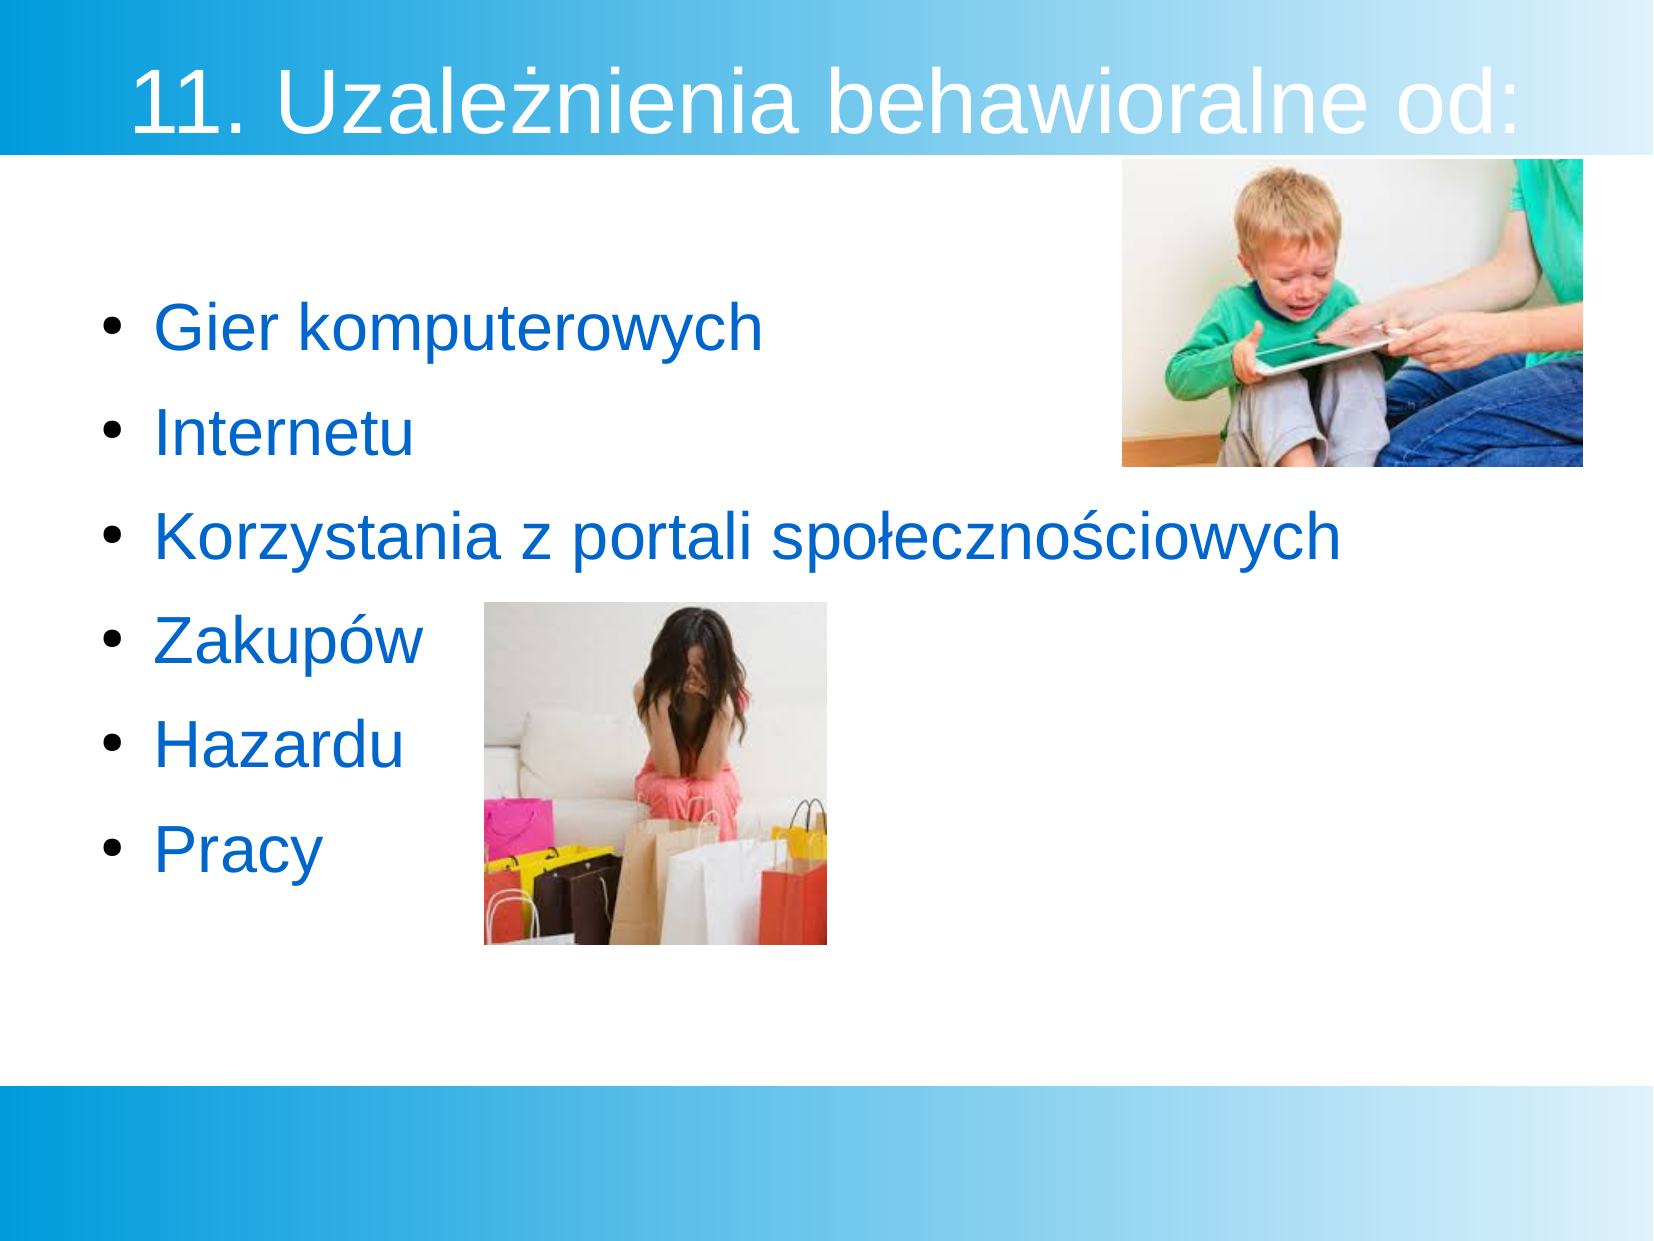

# 11. Uzależnienia behawioralne od:
Gier komputerowych
Internetu
Korzystania z portali społecznościowych
Zakupów
Hazardu
Pracy